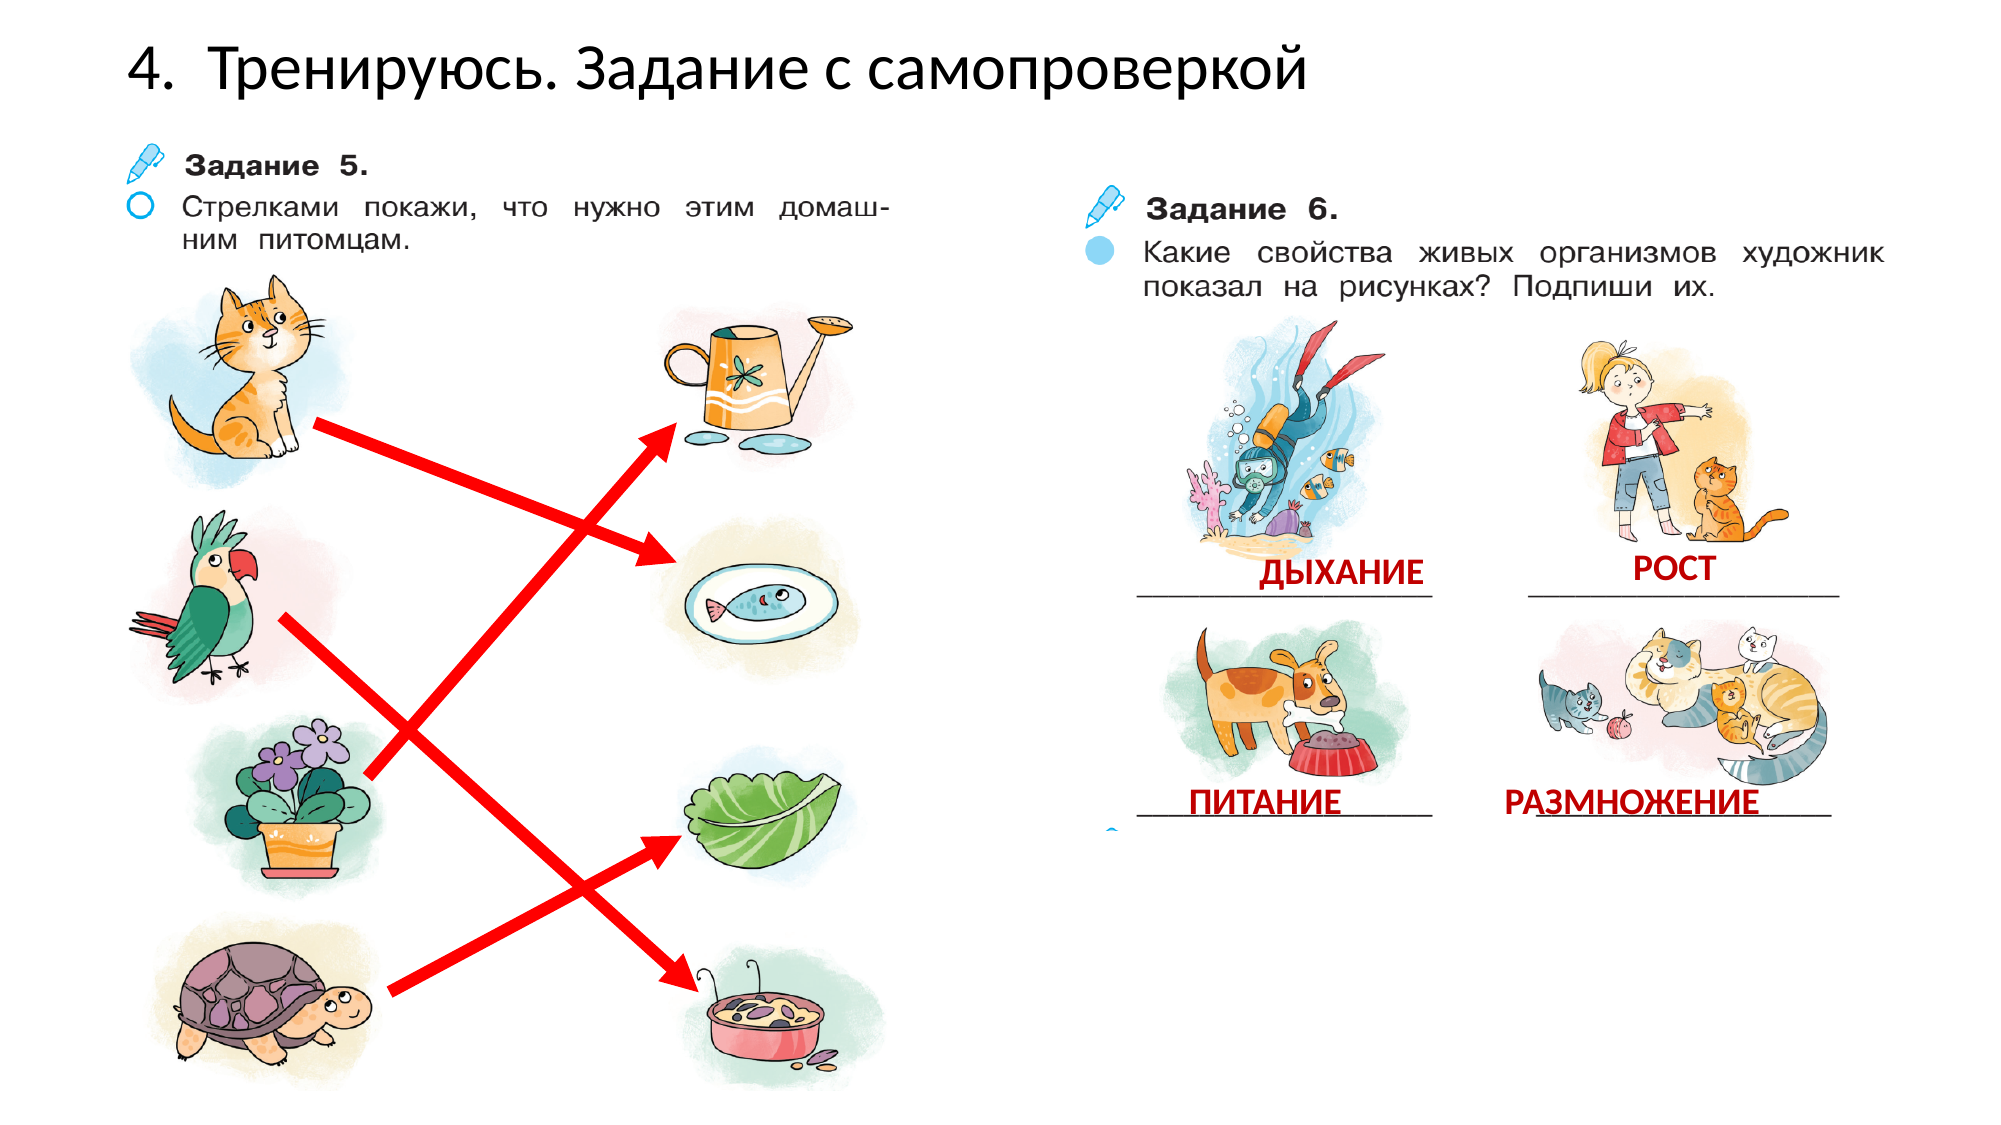

# 4. Тренируюсь. Задание с самопроверкой
РОСТ
ДЫХАНИЕ
ПИТАНИЕ
РАЗМНОЖЕНИЕ